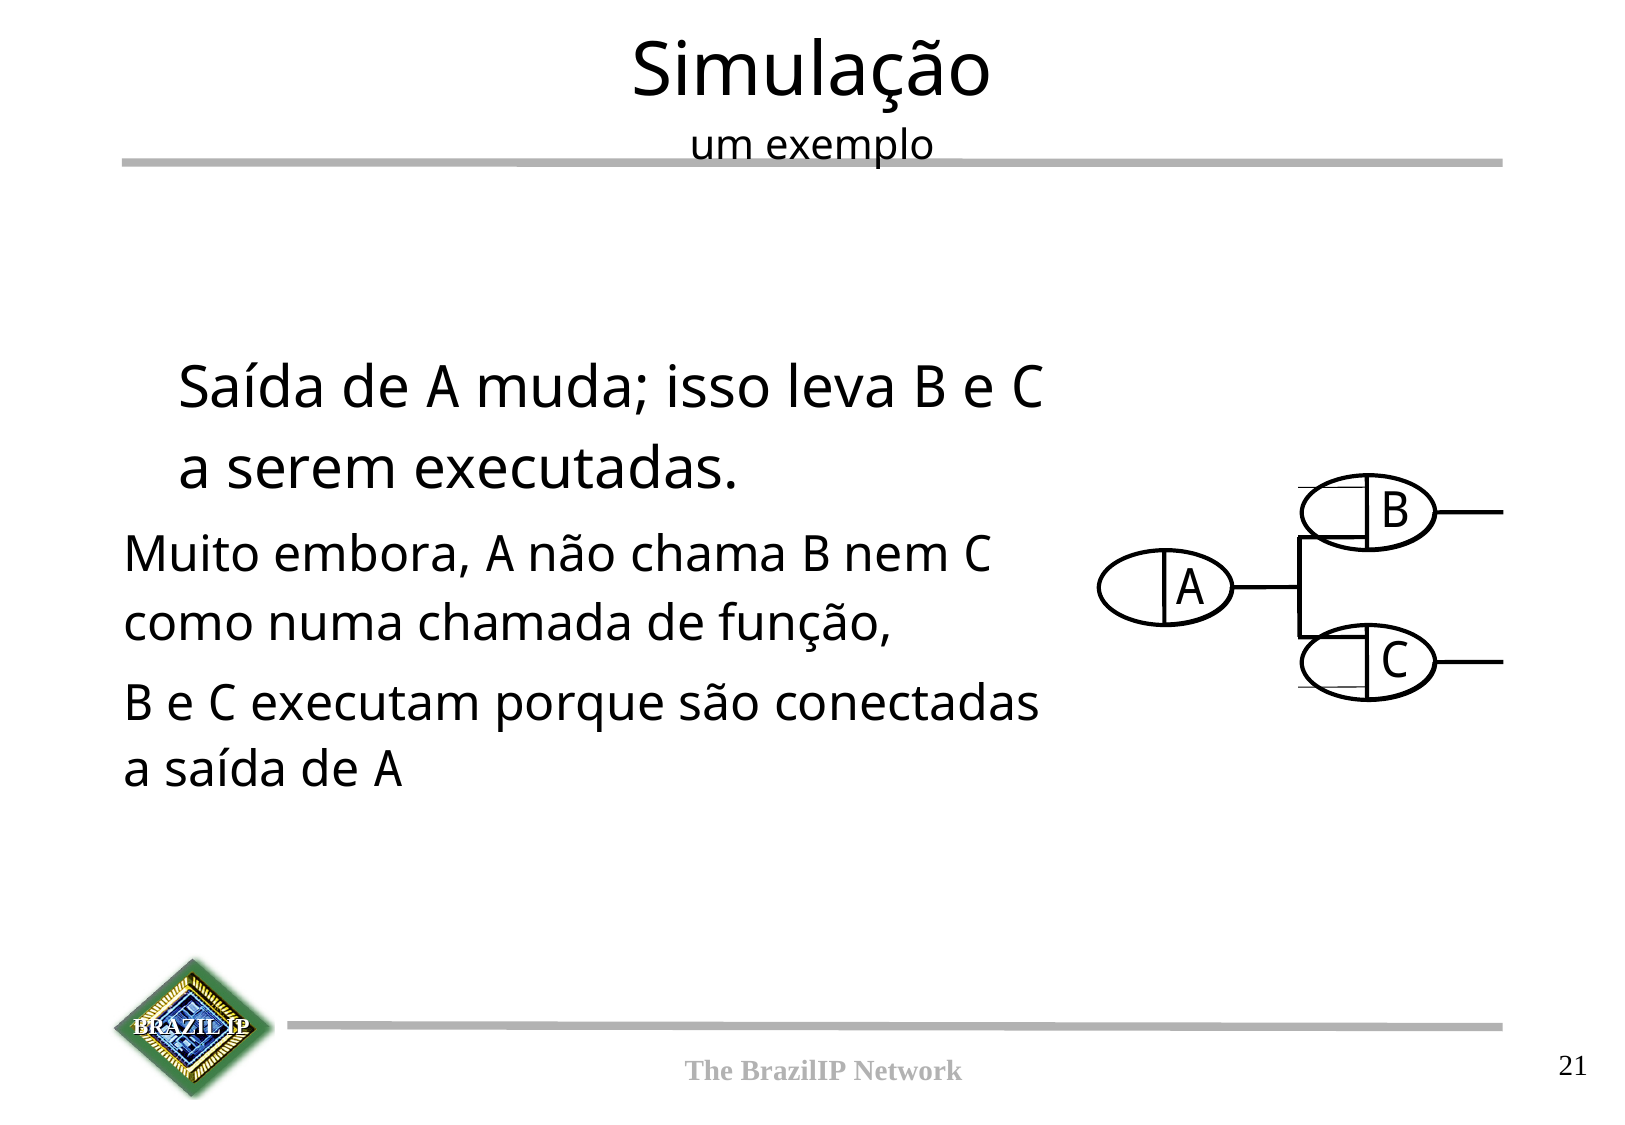

# Simulação um exemplo
	Saída de A muda; isso leva B e C a serem executadas.
Muito embora, A não chama B nem C como numa chamada de função,
B e C executam porque são conectadas a saída de A
B
A
C
21